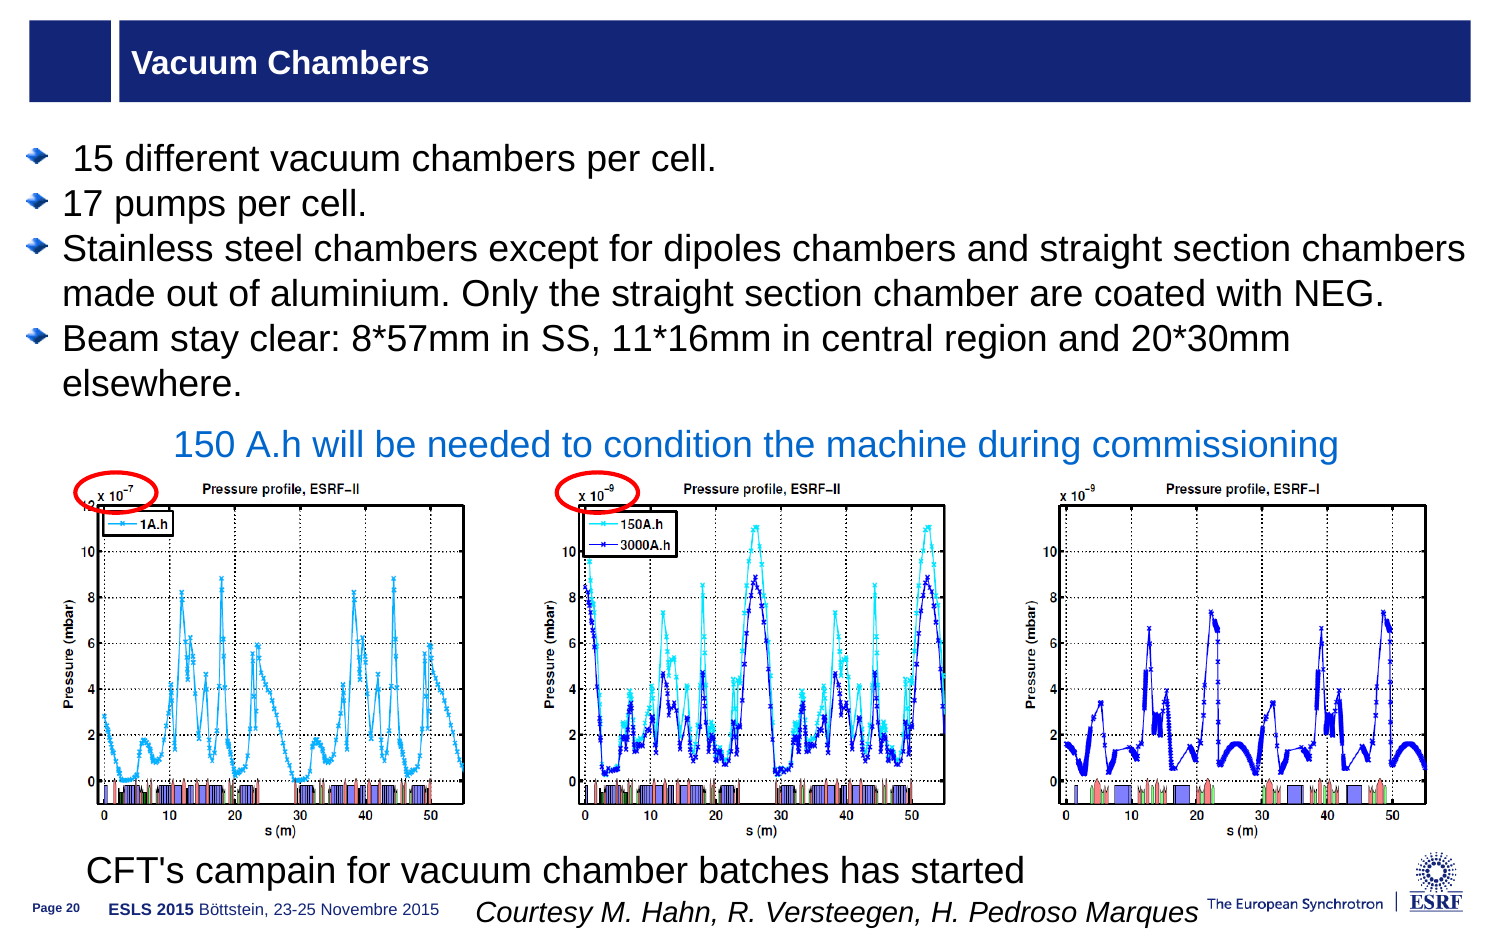

# Vacuum Chambers
 15 different vacuum chambers per cell.
17 pumps per cell.
Stainless steel chambers except for dipoles chambers and straight section chambers made out of aluminium. Only the straight section chamber are coated with NEG.
Beam stay clear: 8*57mm in SS, 11*16mm in central region and 20*30mm elsewhere.
150 A.h will be needed to condition the machine during commissioning
CFT's campain for vacuum chamber batches has started
Courtesy M. Hahn, R. Versteegen, H. Pedroso Marques
Page
ESLS 2015 Böttstein, 23-25 Novembre 2015